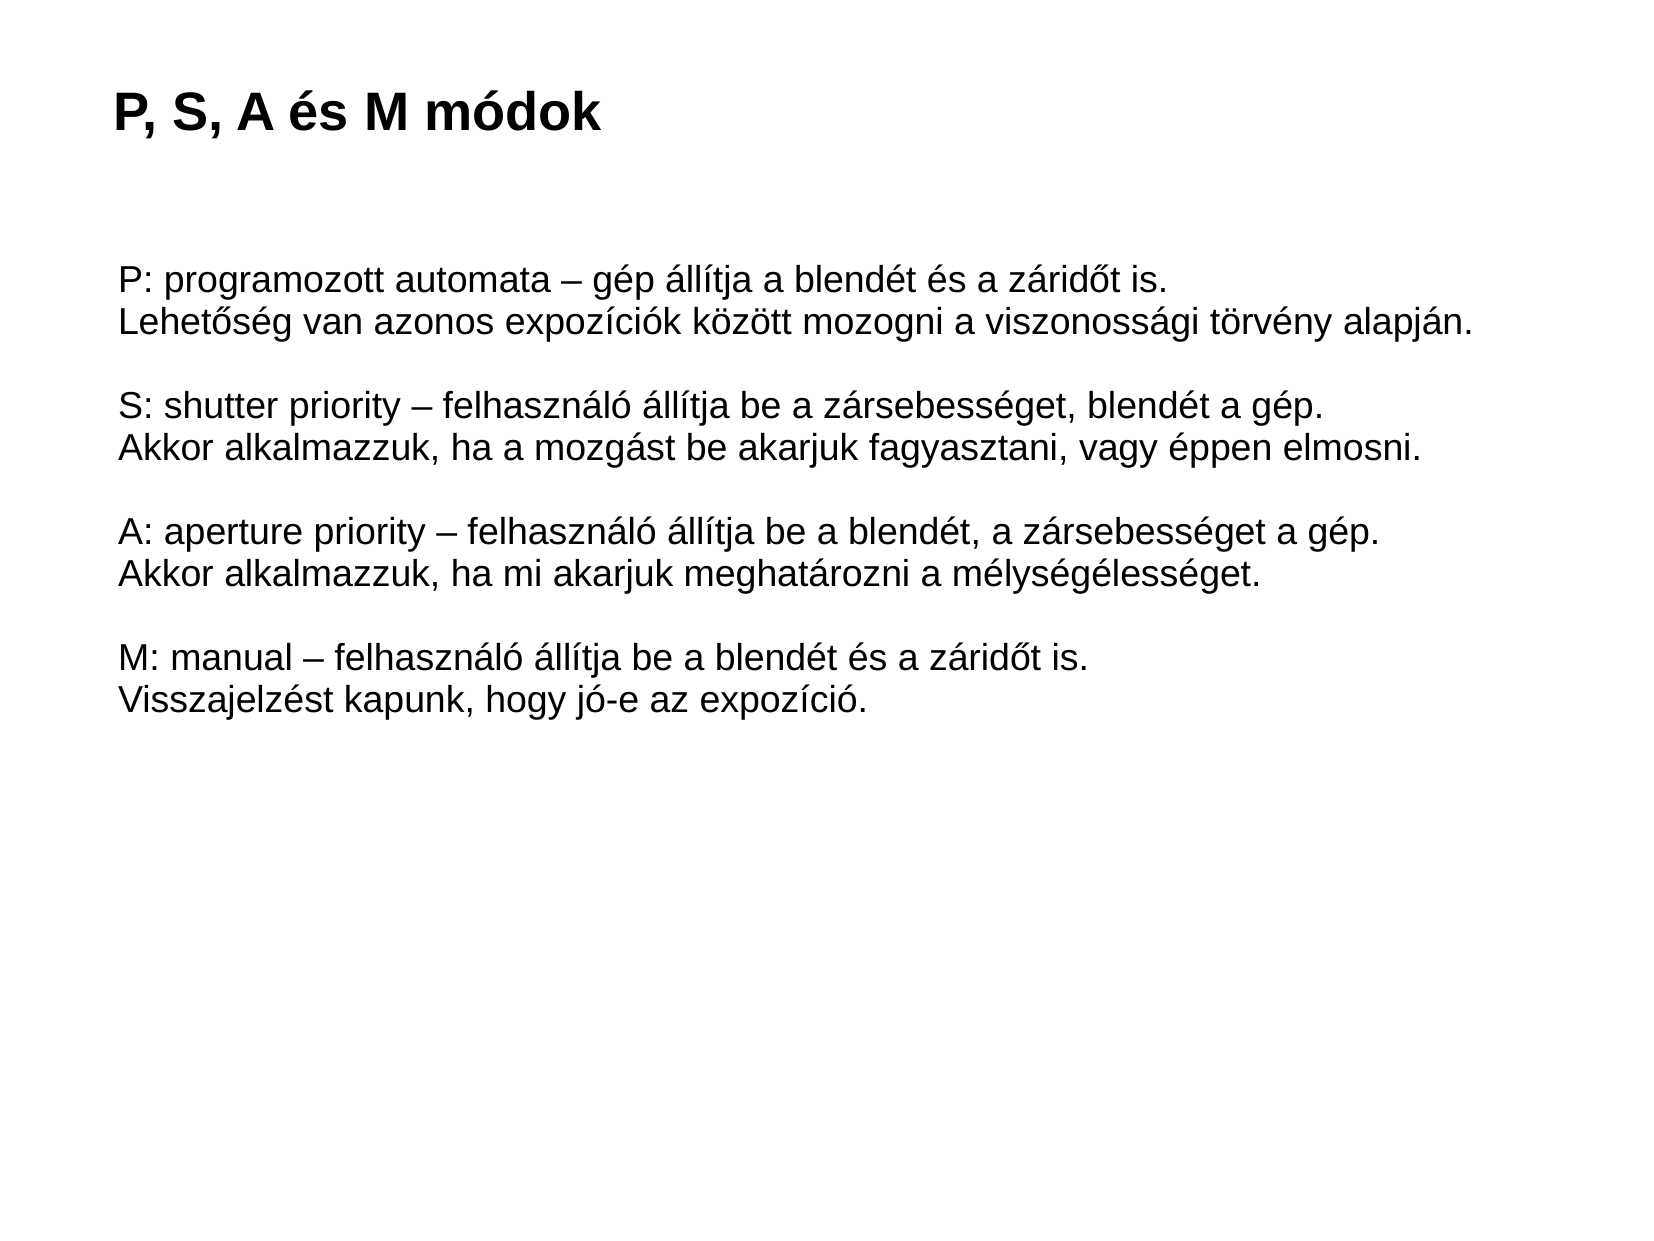

P, S, A és M módok
P: programozott automata – gép állítja a blendét és a záridőt is.
Lehetőség van azonos expozíciók között mozogni a viszonossági törvény alapján.
S: shutter priority – felhasználó állítja be a zársebességet, blendét a gép.
Akkor alkalmazzuk, ha a mozgást be akarjuk fagyasztani, vagy éppen elmosni.
A: aperture priority – felhasználó állítja be a blendét, a zársebességet a gép.
Akkor alkalmazzuk, ha mi akarjuk meghatározni a mélységélességet.
M: manual – felhasználó állítja be a blendét és a záridőt is.
Visszajelzést kapunk, hogy jó-e az expozíció.